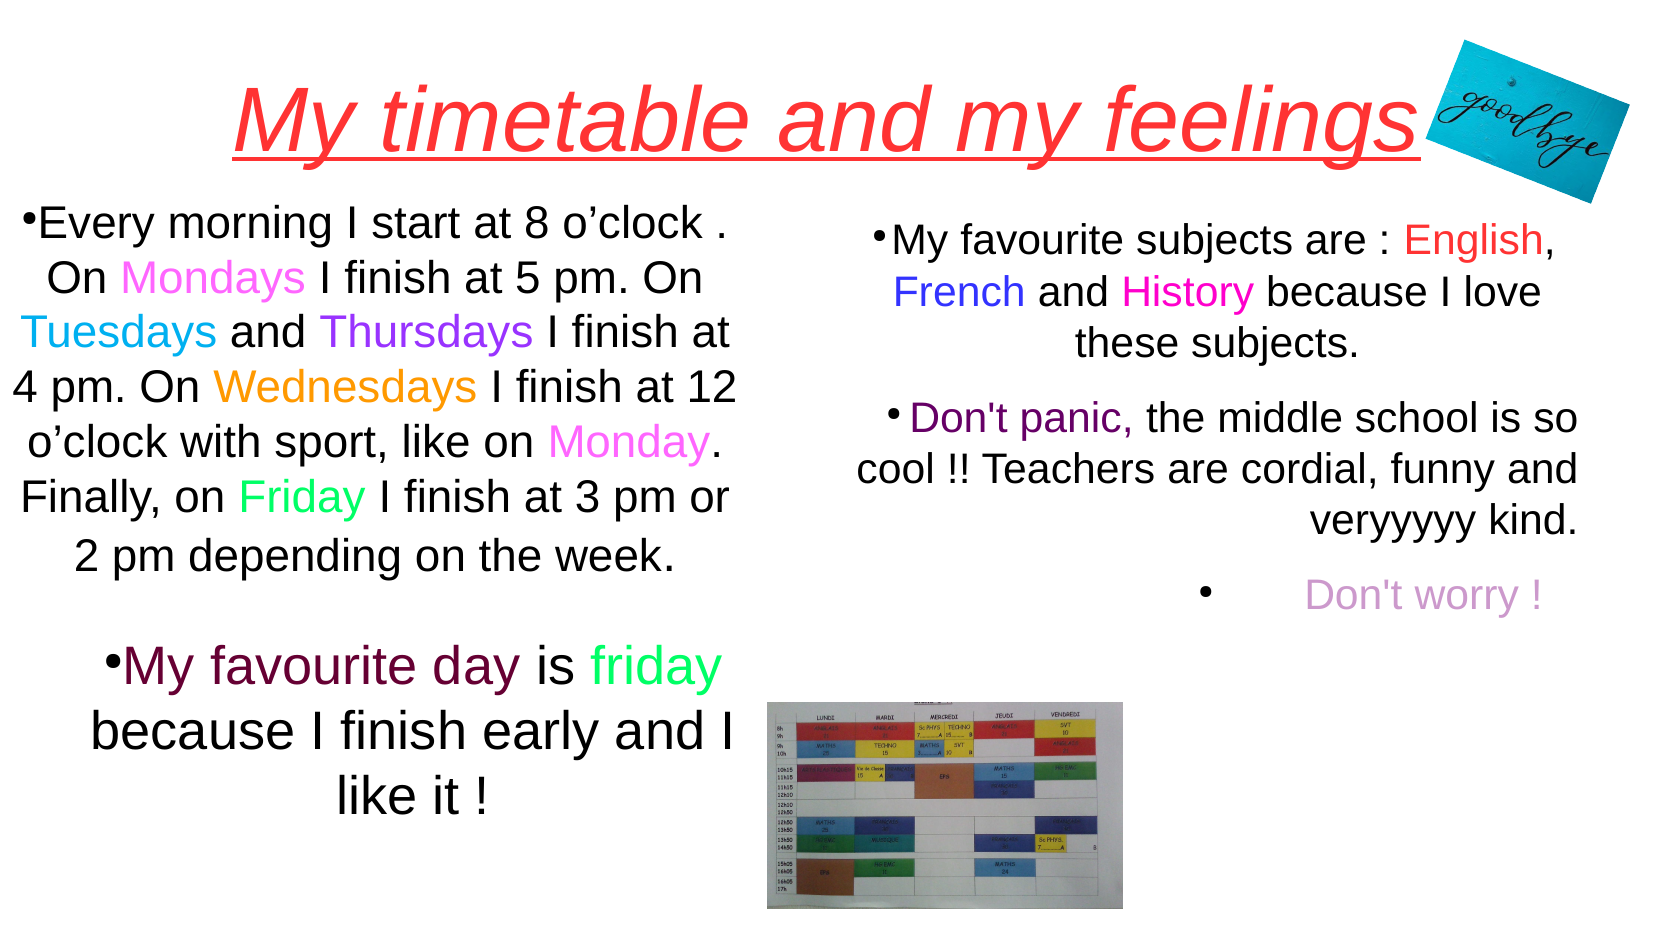

# My timetable and my feelings
Every morning I start at 8 o’clock . On Mondays I finish at 5 pm. On Tuesdays and Thursdays I finish at 4 pm. On Wednesdays I finish at 12 o’clock with sport, like on Monday. Finally, on Friday I finish at 3 pm or 2 pm depending on the week.
My favourite subjects are : English, French and History because I love these subjects.
Don't panic, the middle school is so cool !! Teachers are cordial, funny and veryyyyy kind.
Don't worry !
My favourite day is friday because I finish early and I like it !